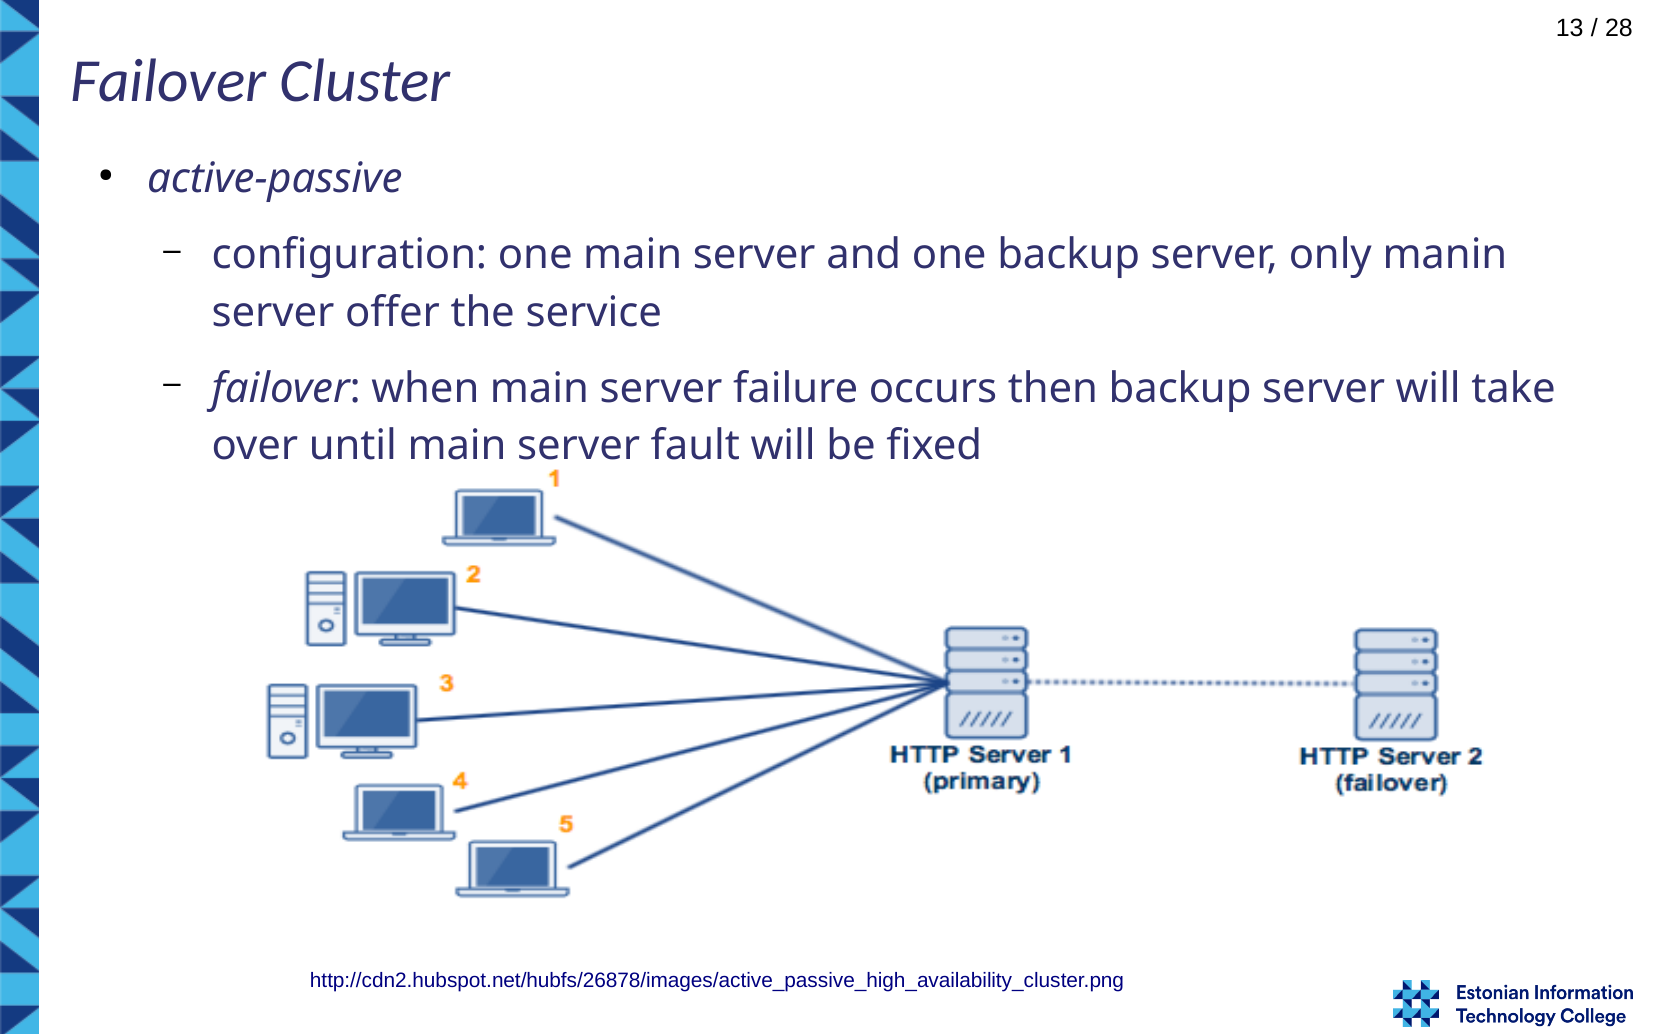

# Failover Cluster
active-passive
configuration: one main server and one backup server, only manin server offer the service
failover: when main server failure occurs then backup server will take over until main server fault will be fixed
http://cdn2.hubspot.net/hubfs/26878/images/active_passive_high_availability_cluster.png